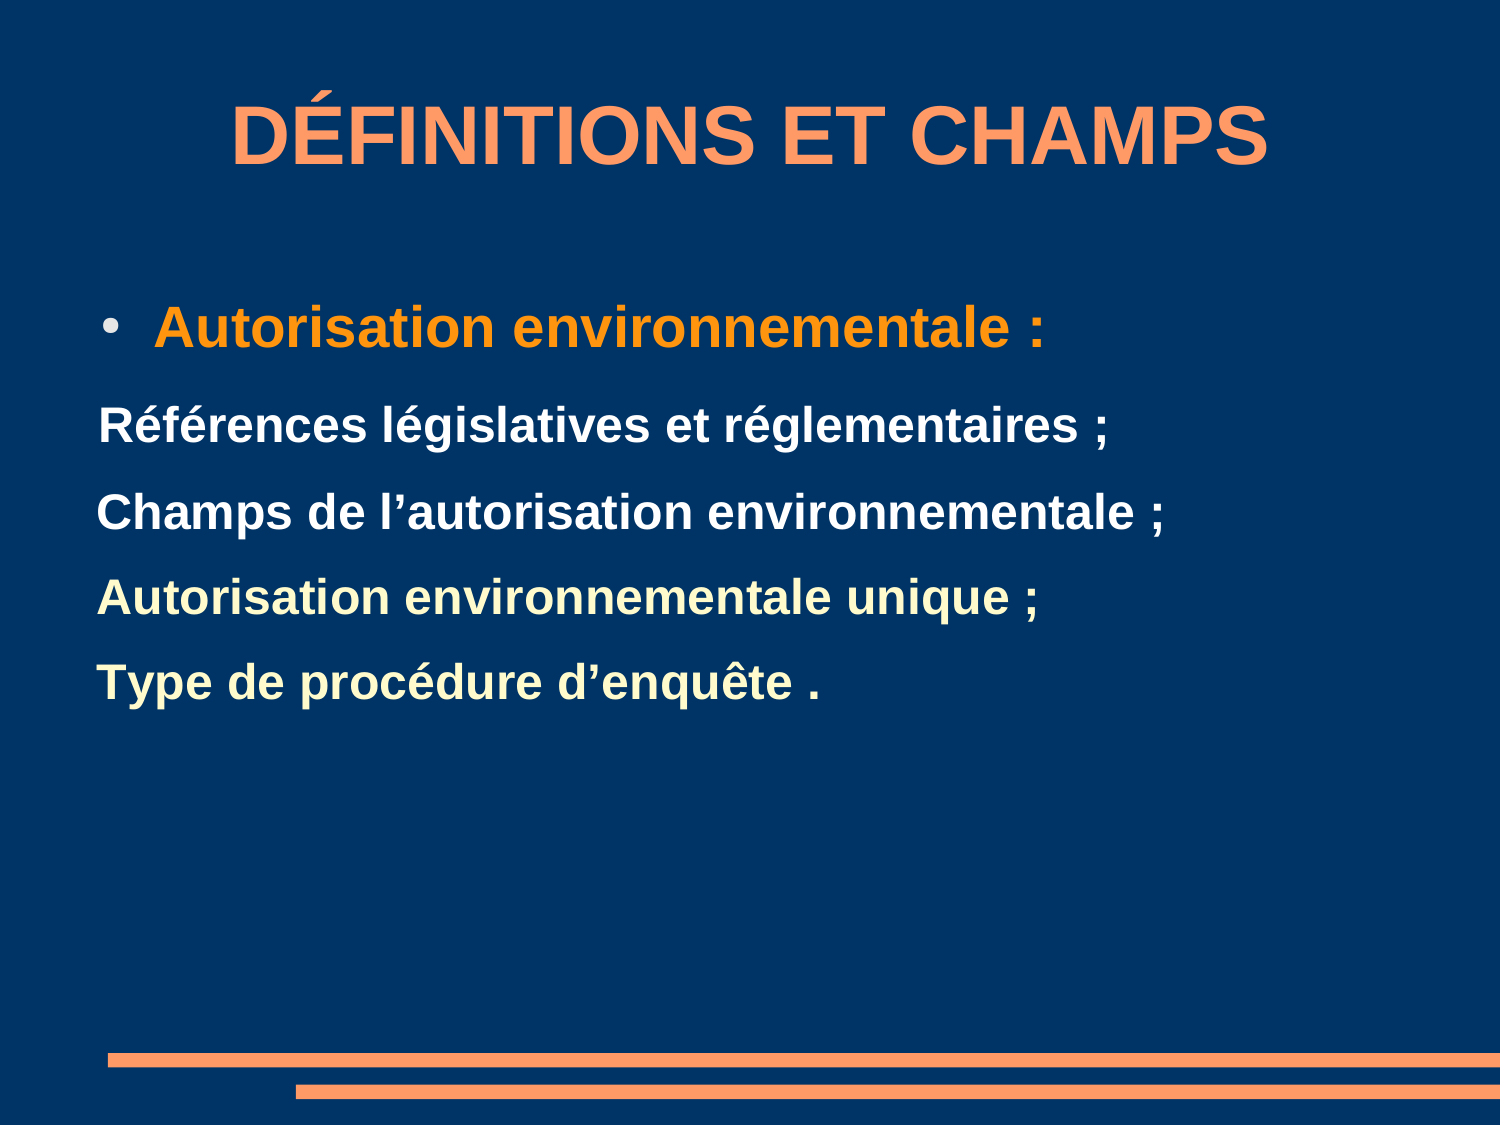

# DÉFINITIONS ET CHAMPS
Autorisation environnementale :
 Références législatives et réglementaires ;
 Champs de l’autorisation environnementale ;
 Autorisation environnementale unique ;
 Type de procédure d’enquête .